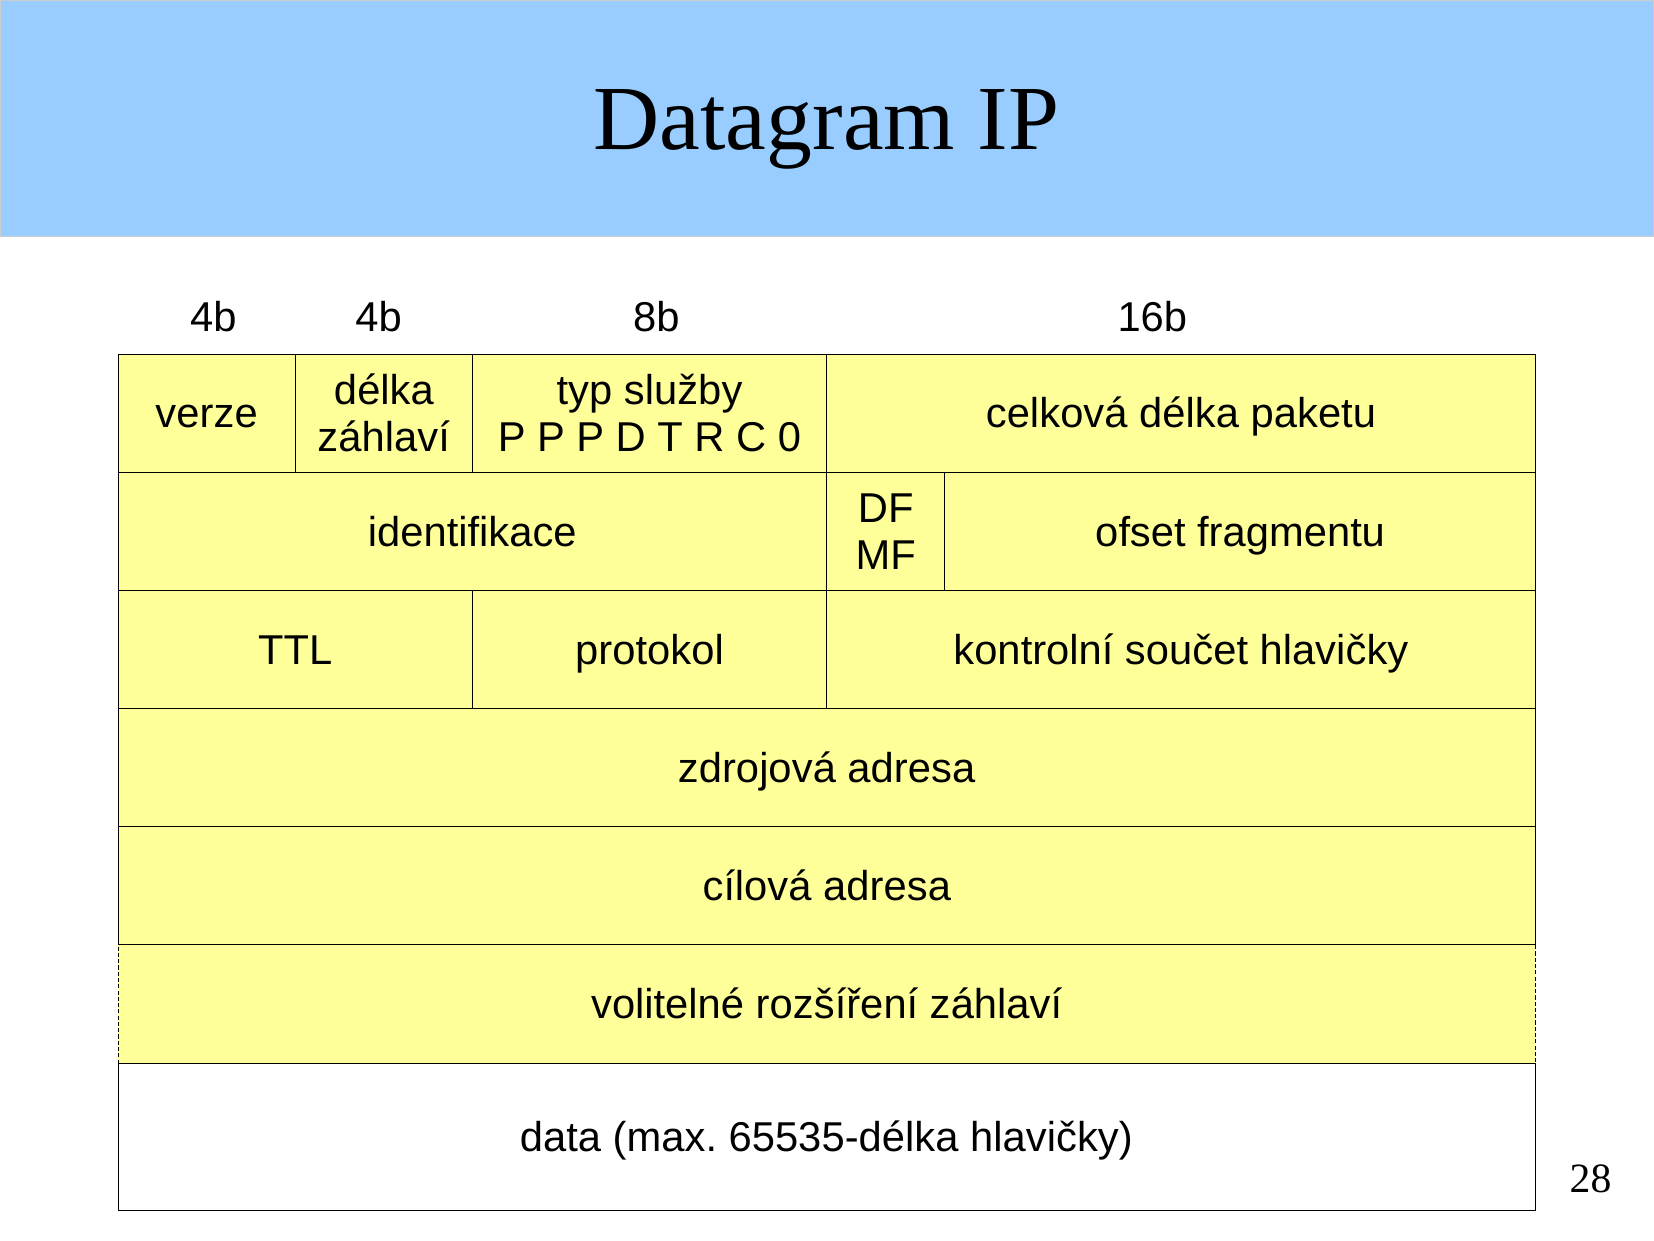

# Datagram IP
16b
8b
4b
4b
verze
délka
záhlaví
typ služby
P P P D T R C 0
celková délka paketu
identifikace
DF
MF
ofset fragmentu
TTL
protokol
kontrolní součet hlavičky
zdrojová adresa
cílová adresa
volitelné rozšíření záhlaví
data (max. 65535-délka hlavičky)